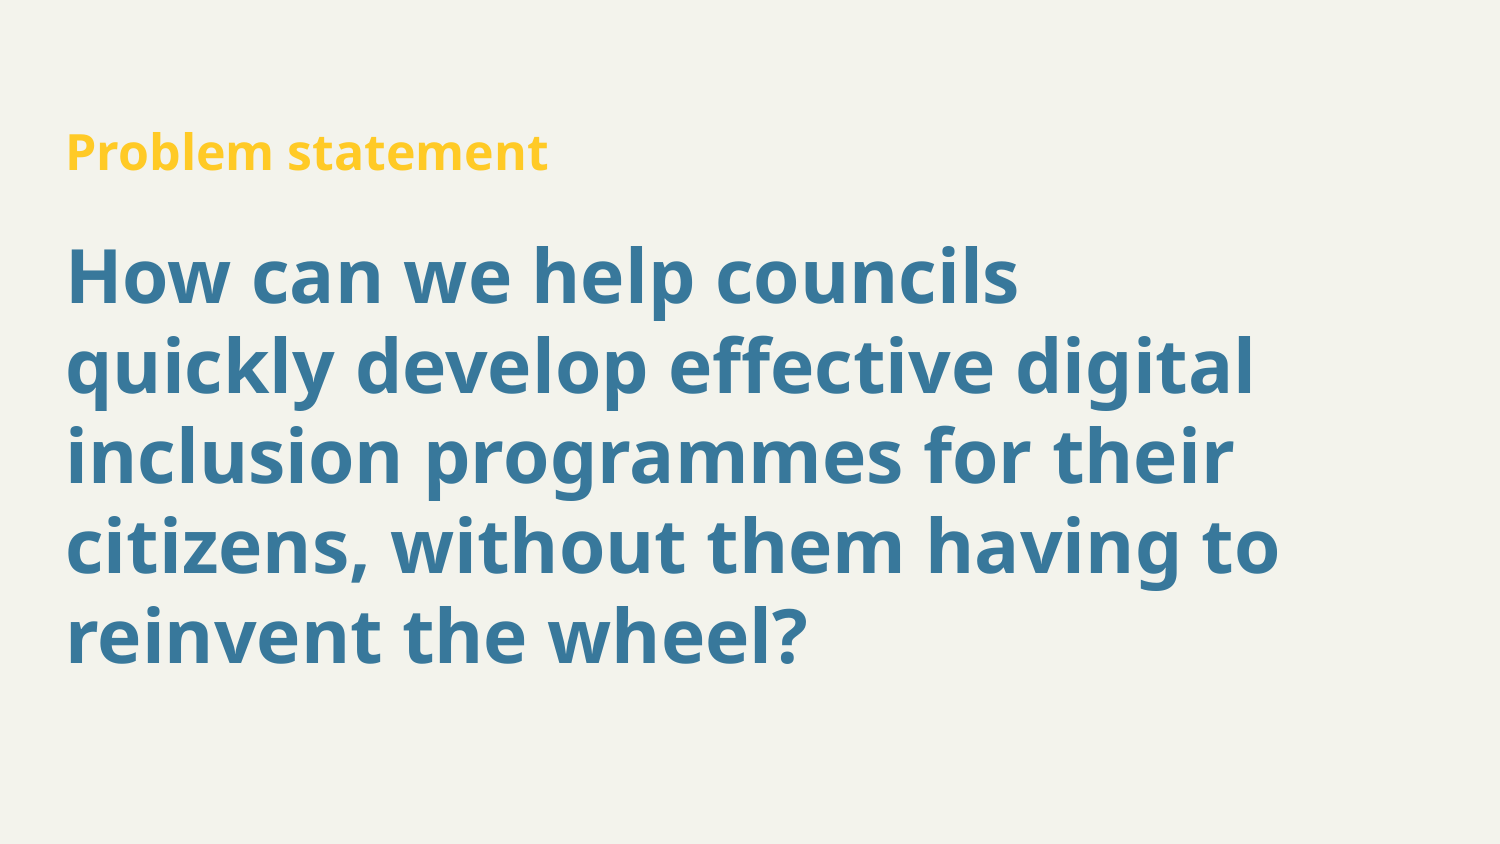

Problem statement
# How can we help councils quickly develop effective digital inclusion programmes for their citizens, without them having to reinvent the wheel?